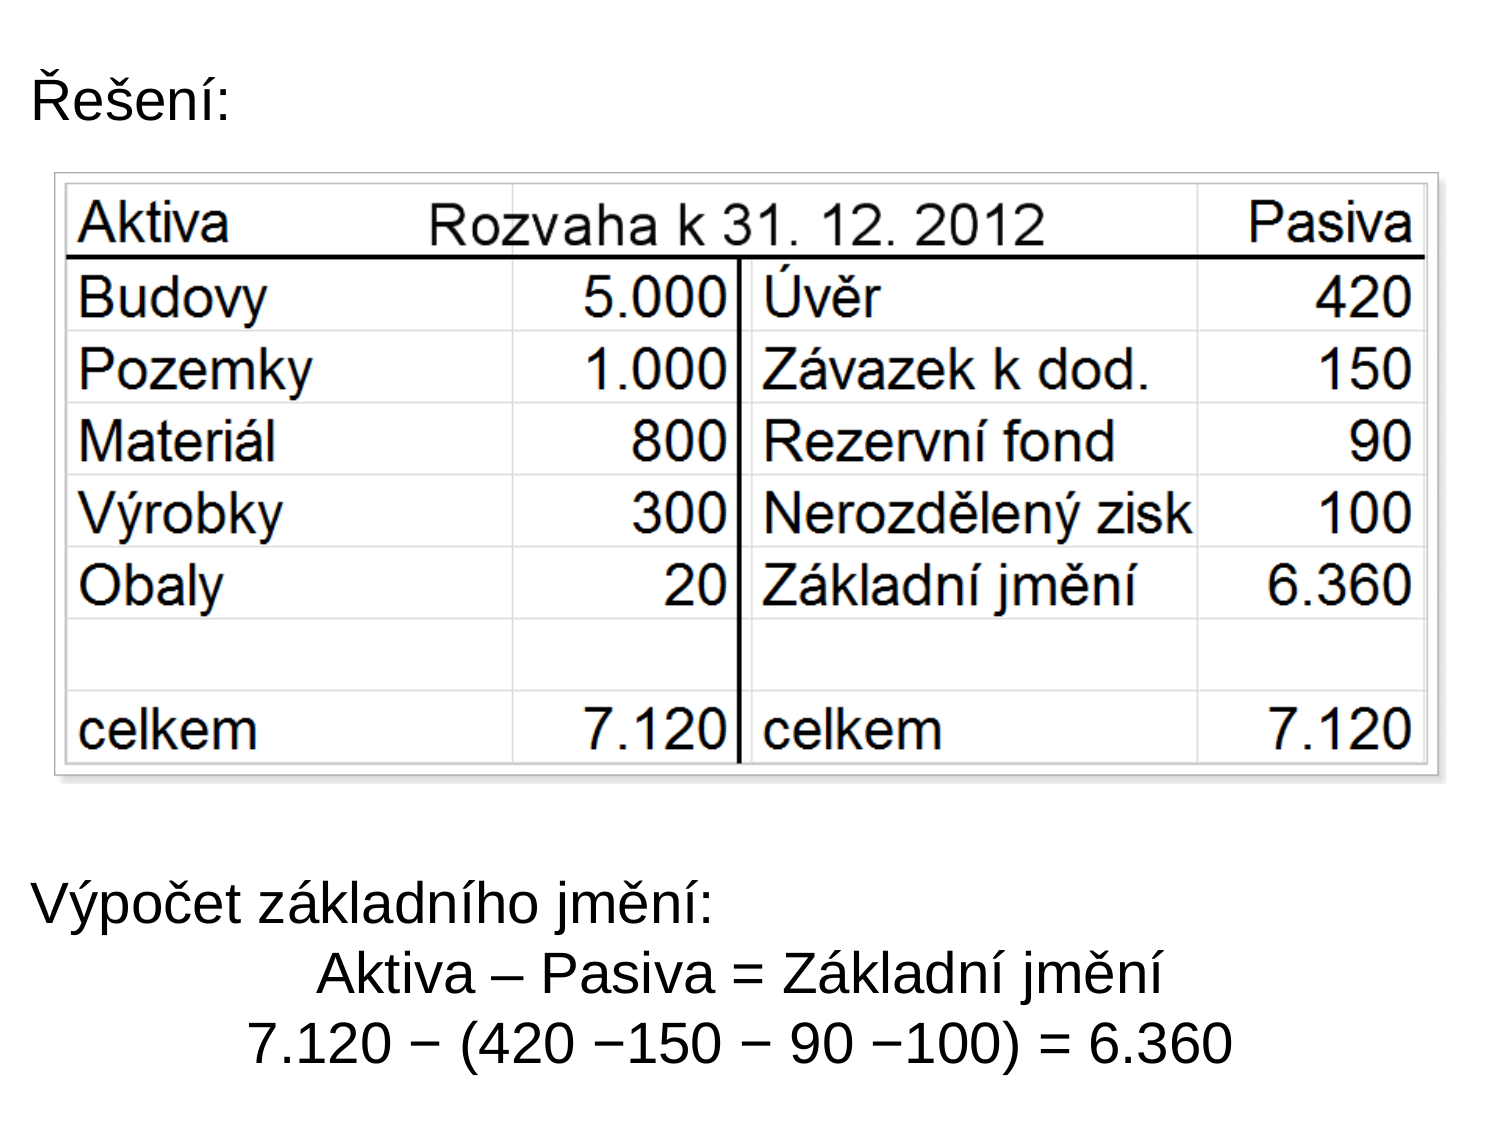

Řešení:
 Výpočet základního jmění:
Aktiva – Pasiva = Základní jmění
7.120 − (420 −150 − 90 −100) = 6.360